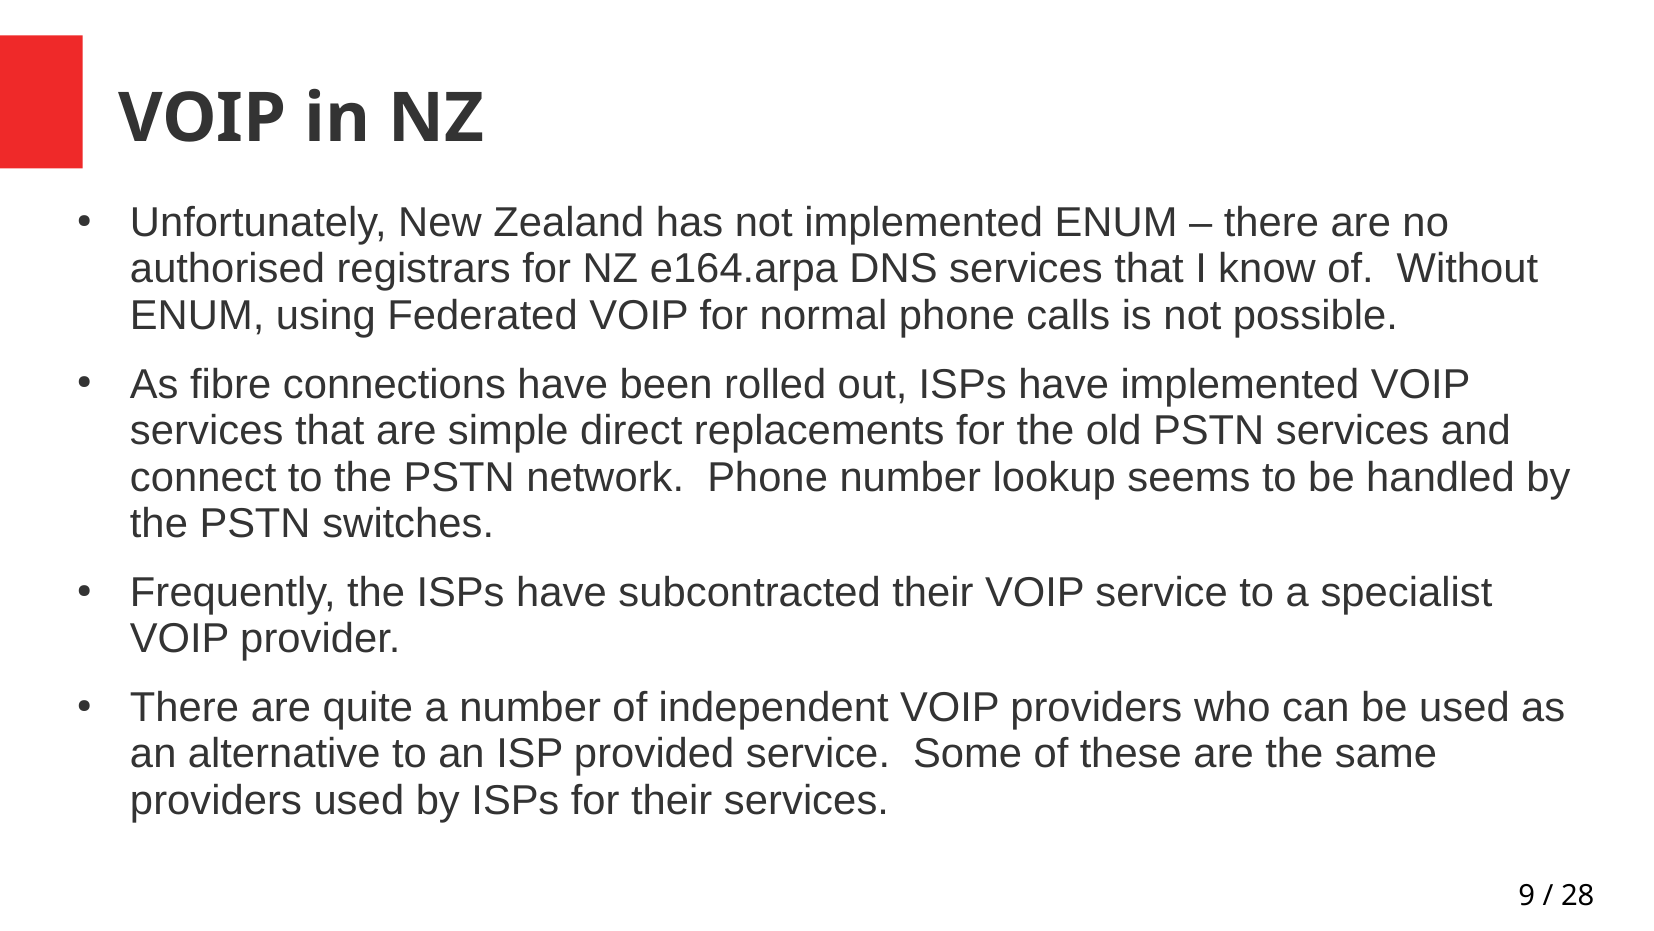

# VOIP in NZ
Unfortunately, New Zealand has not implemented ENUM – there are no authorised registrars for NZ e164.arpa DNS services that I know of. Without ENUM, using Federated VOIP for normal phone calls is not possible.
As fibre connections have been rolled out, ISPs have implemented VOIP services that are simple direct replacements for the old PSTN services and connect to the PSTN network. Phone number lookup seems to be handled by the PSTN switches.
Frequently, the ISPs have subcontracted their VOIP service to a specialist VOIP provider.
There are quite a number of independent VOIP providers who can be used as an alternative to an ISP provided service. Some of these are the same providers used by ISPs for their services.
9